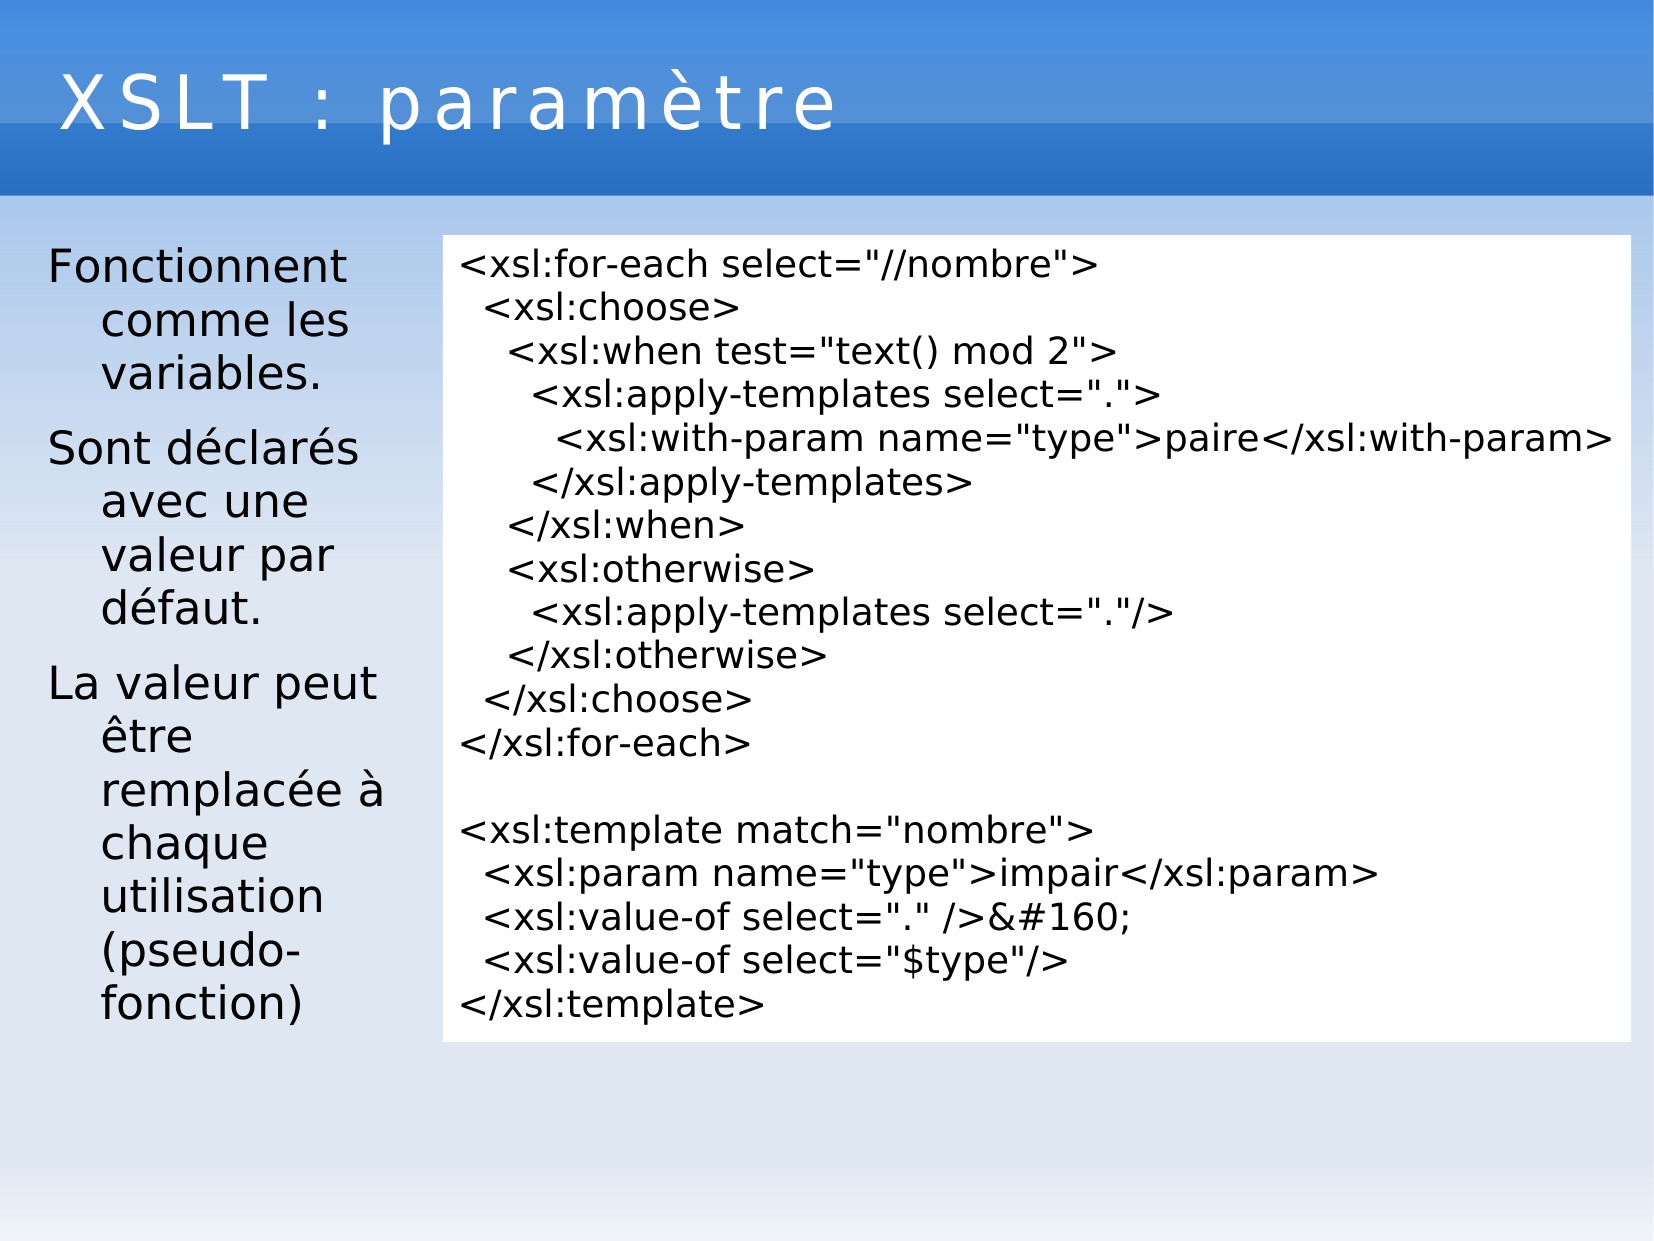

# XSLT : paramètre
<xsl:for-each select="//nombre">
 <xsl:choose>
 <xsl:when test="text() mod 2">
 <xsl:apply-templates select=".">
 <xsl:with-param name="type">paire</xsl:with-param>
 </xsl:apply-templates>
 </xsl:when>
 <xsl:otherwise>
 <xsl:apply-templates select="."/>
 </xsl:otherwise>
 </xsl:choose>
</xsl:for-each>
<xsl:template match="nombre">
 <xsl:param name="type">impair</xsl:param>
 <xsl:value-of select="." />&#160;
 <xsl:value-of select="$type"/>
</xsl:template>
Fonctionnent comme les variables.
Sont déclarés avec une valeur par défaut.
La valeur peut être remplacée à chaque utilisation (pseudo-fonction)